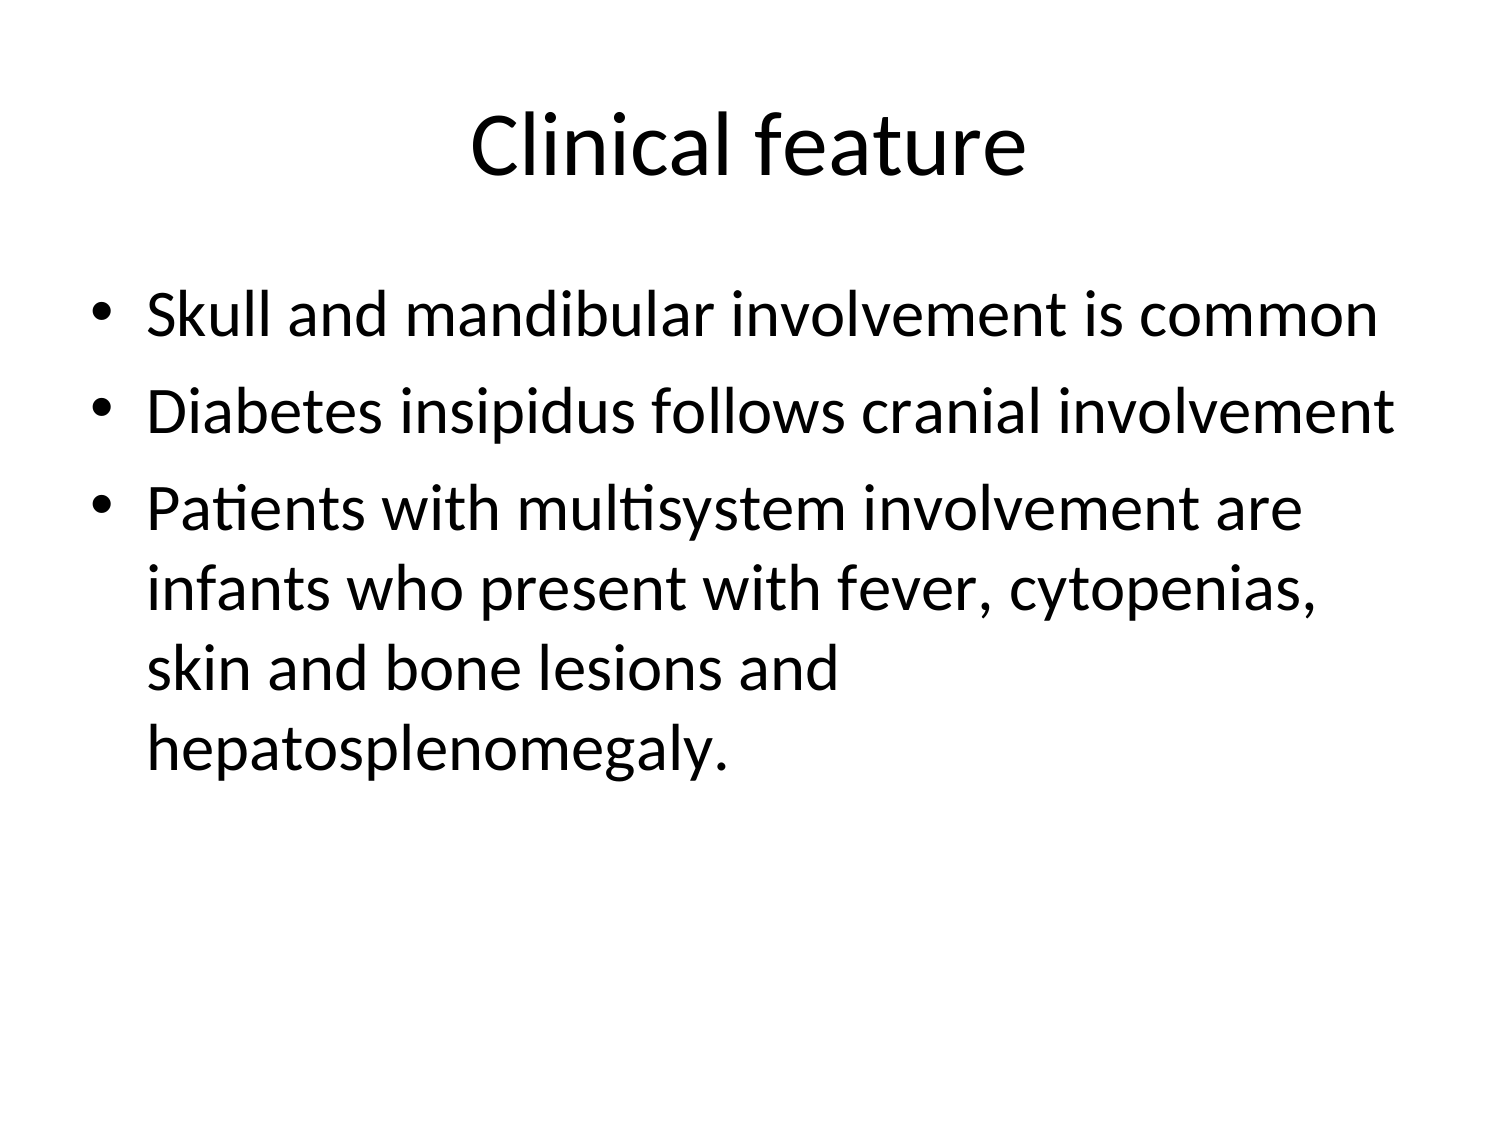

# Clinical feature
Skull and mandibular involvement is common
Diabetes insipidus follows cranial involvement
Patients with multisystem involvement are infants who present with fever, cytopenias, skin and bone lesions and hepatosplenomegaly.